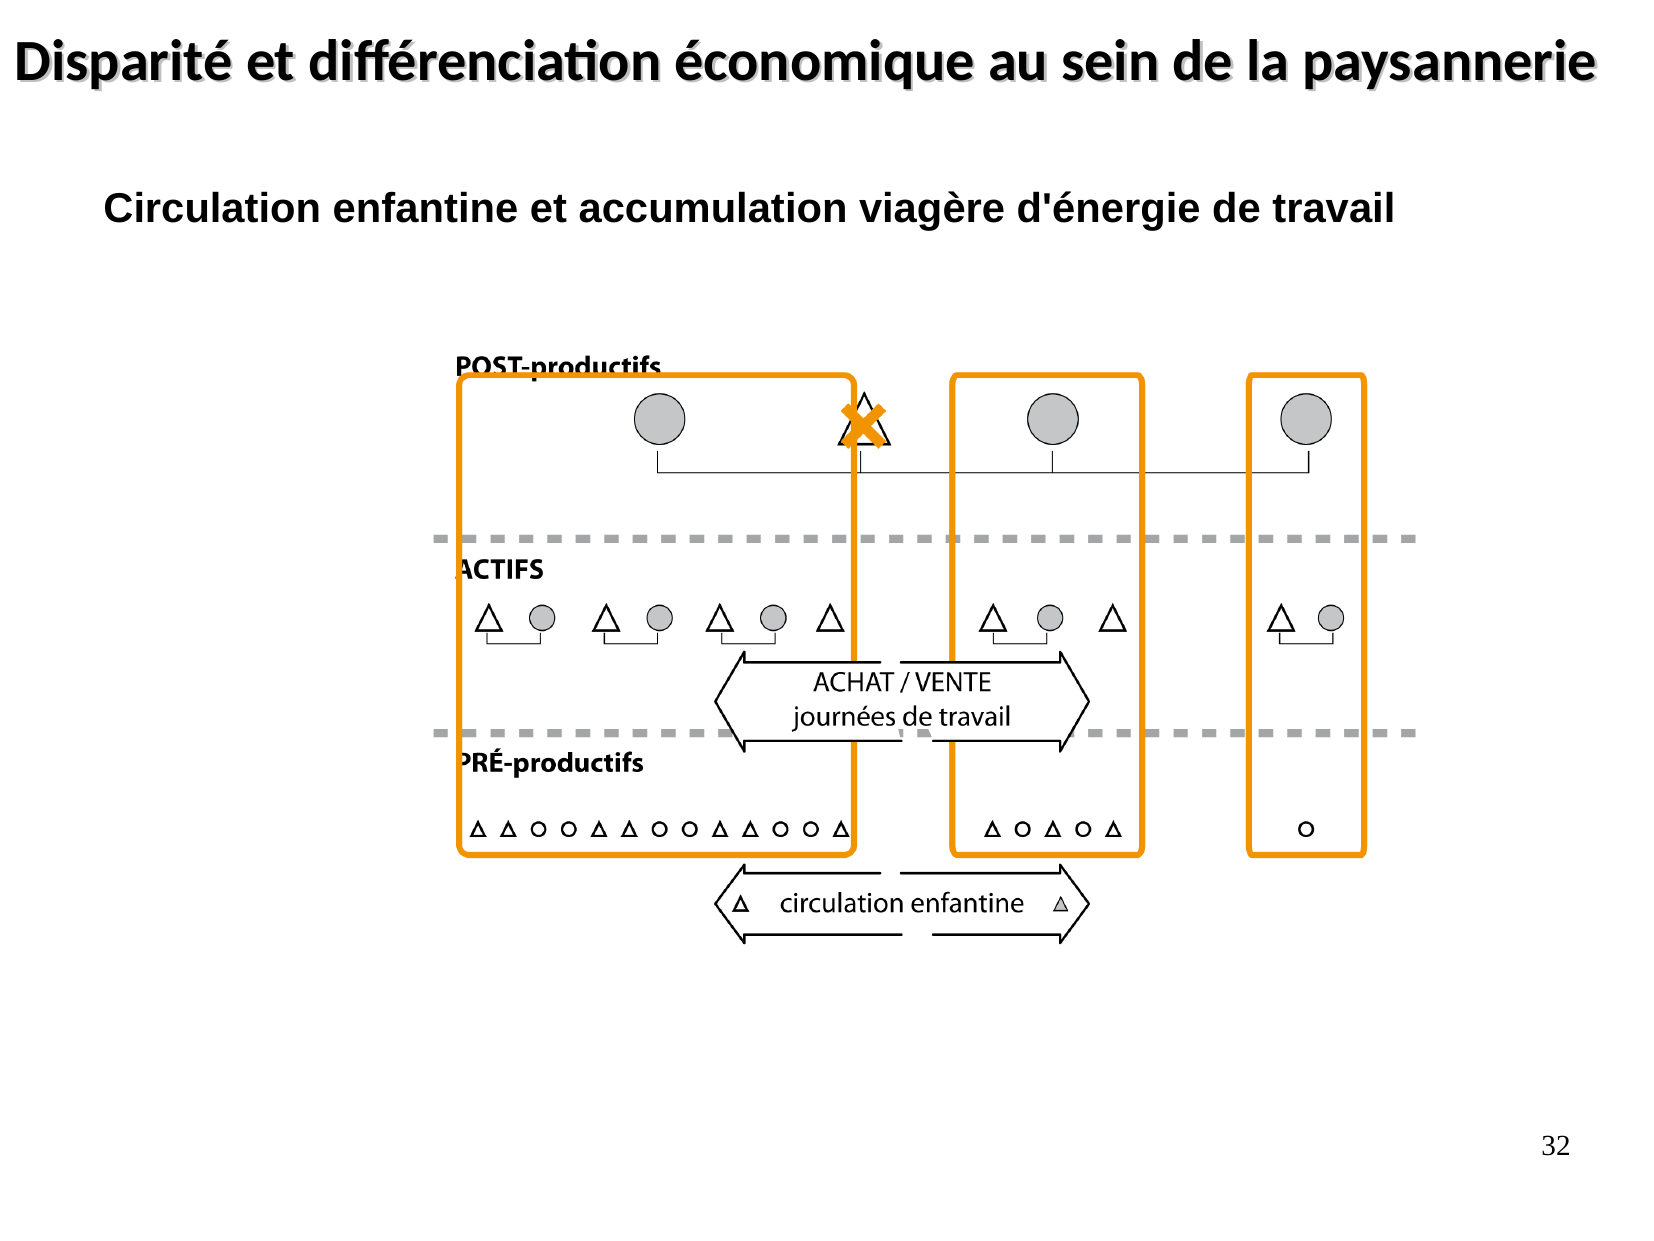

Disparité et différenciation économique au sein de la paysannerie
Circulation enfantine et accumulation viagère d'énergie de travail
32